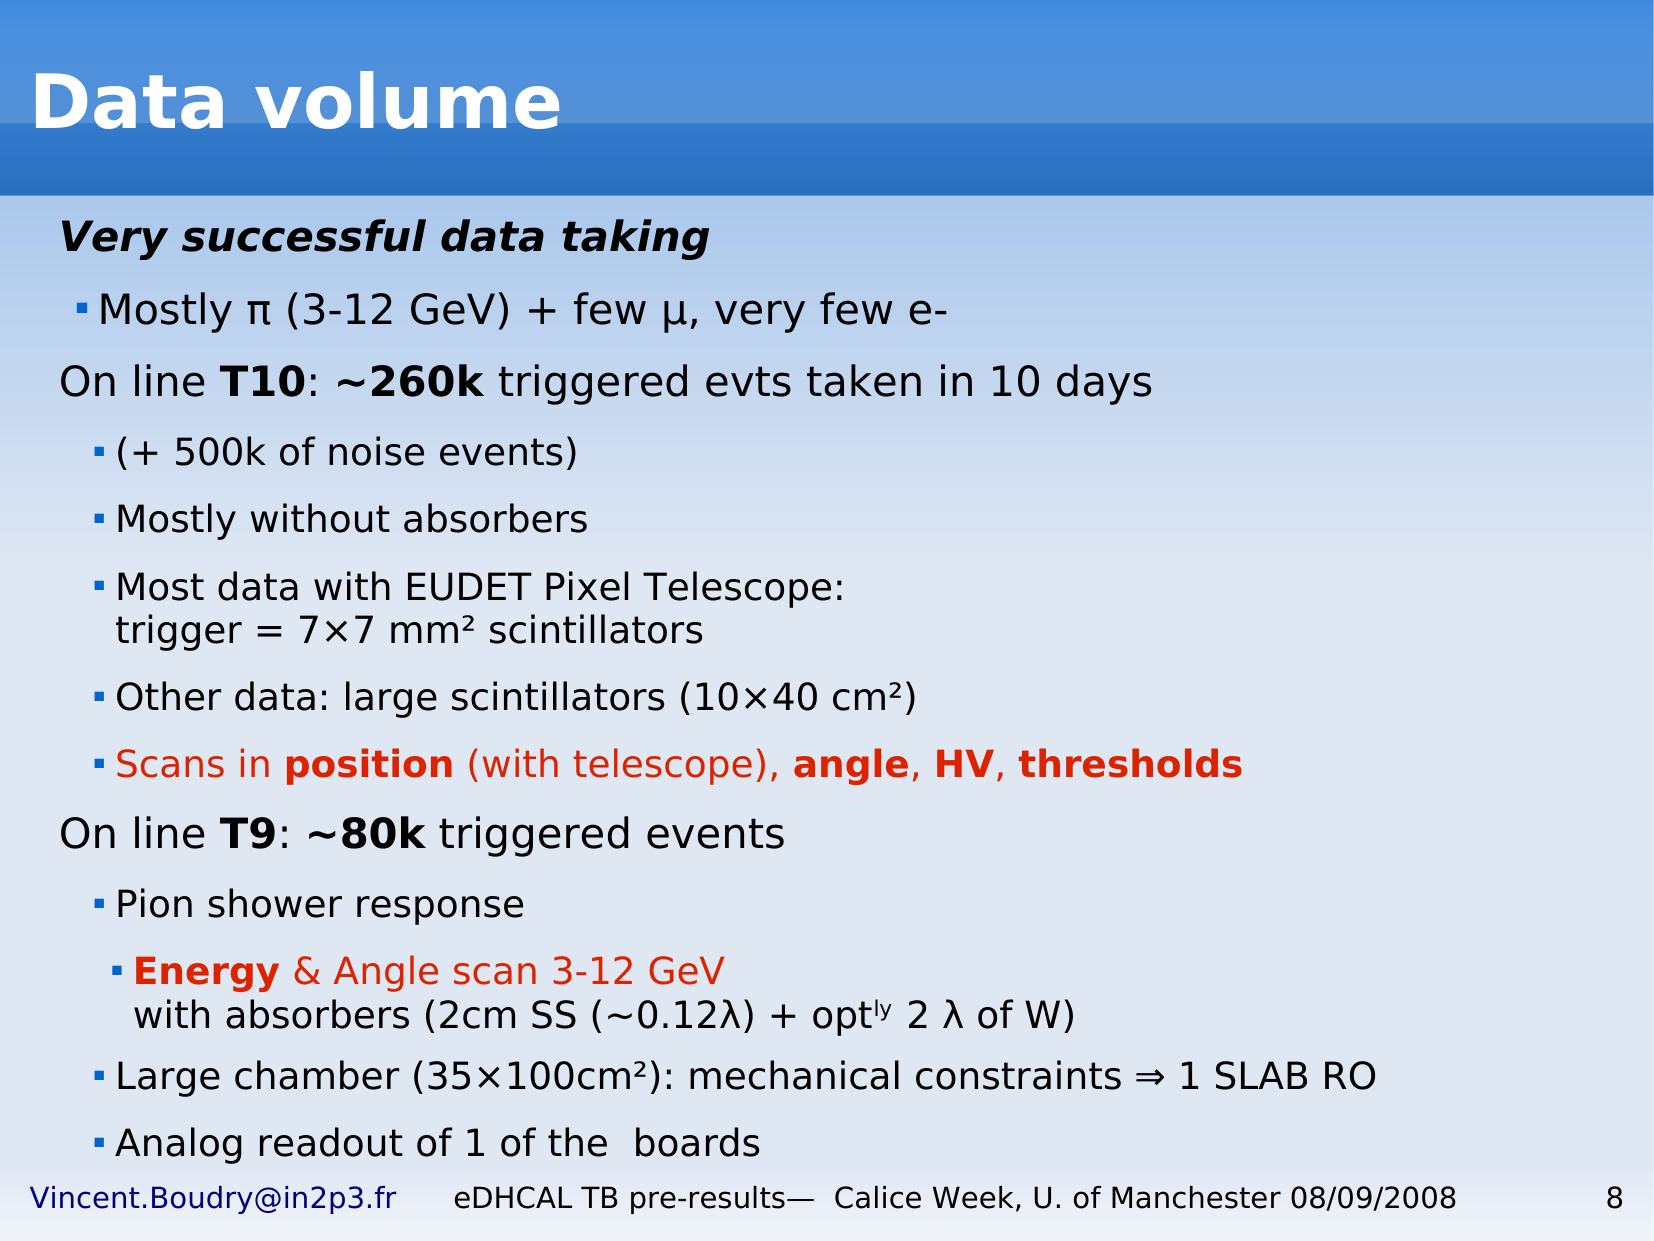

# Data volume
Very successful data taking
Mostly π (3-12 GeV) + few μ, very few e-
On line T10: ~260k triggered evts taken in 10 days
(+ 500k of noise events)
Mostly without absorbers
Most data with EUDET Pixel Telescope:
trigger = 7×7 mm² scintillators
Other data: large scintillators (10×40 cm²)
Scans in position (with telescope), angle, HV, thresholds
On line T9: ~80k triggered events
Pion shower response
Energy & Angle scan 3-12 GeV
with absorbers (2cm SS (~0.12λ) + optly 2 λ of W)
Large chamber (35×100cm²): mechanical constraints ⇒ 1 SLAB RO
Analog readout of 1 of the boards
eDHCAL TB pre-results— Calice Week, U. of Manchester 08/09/2008
8